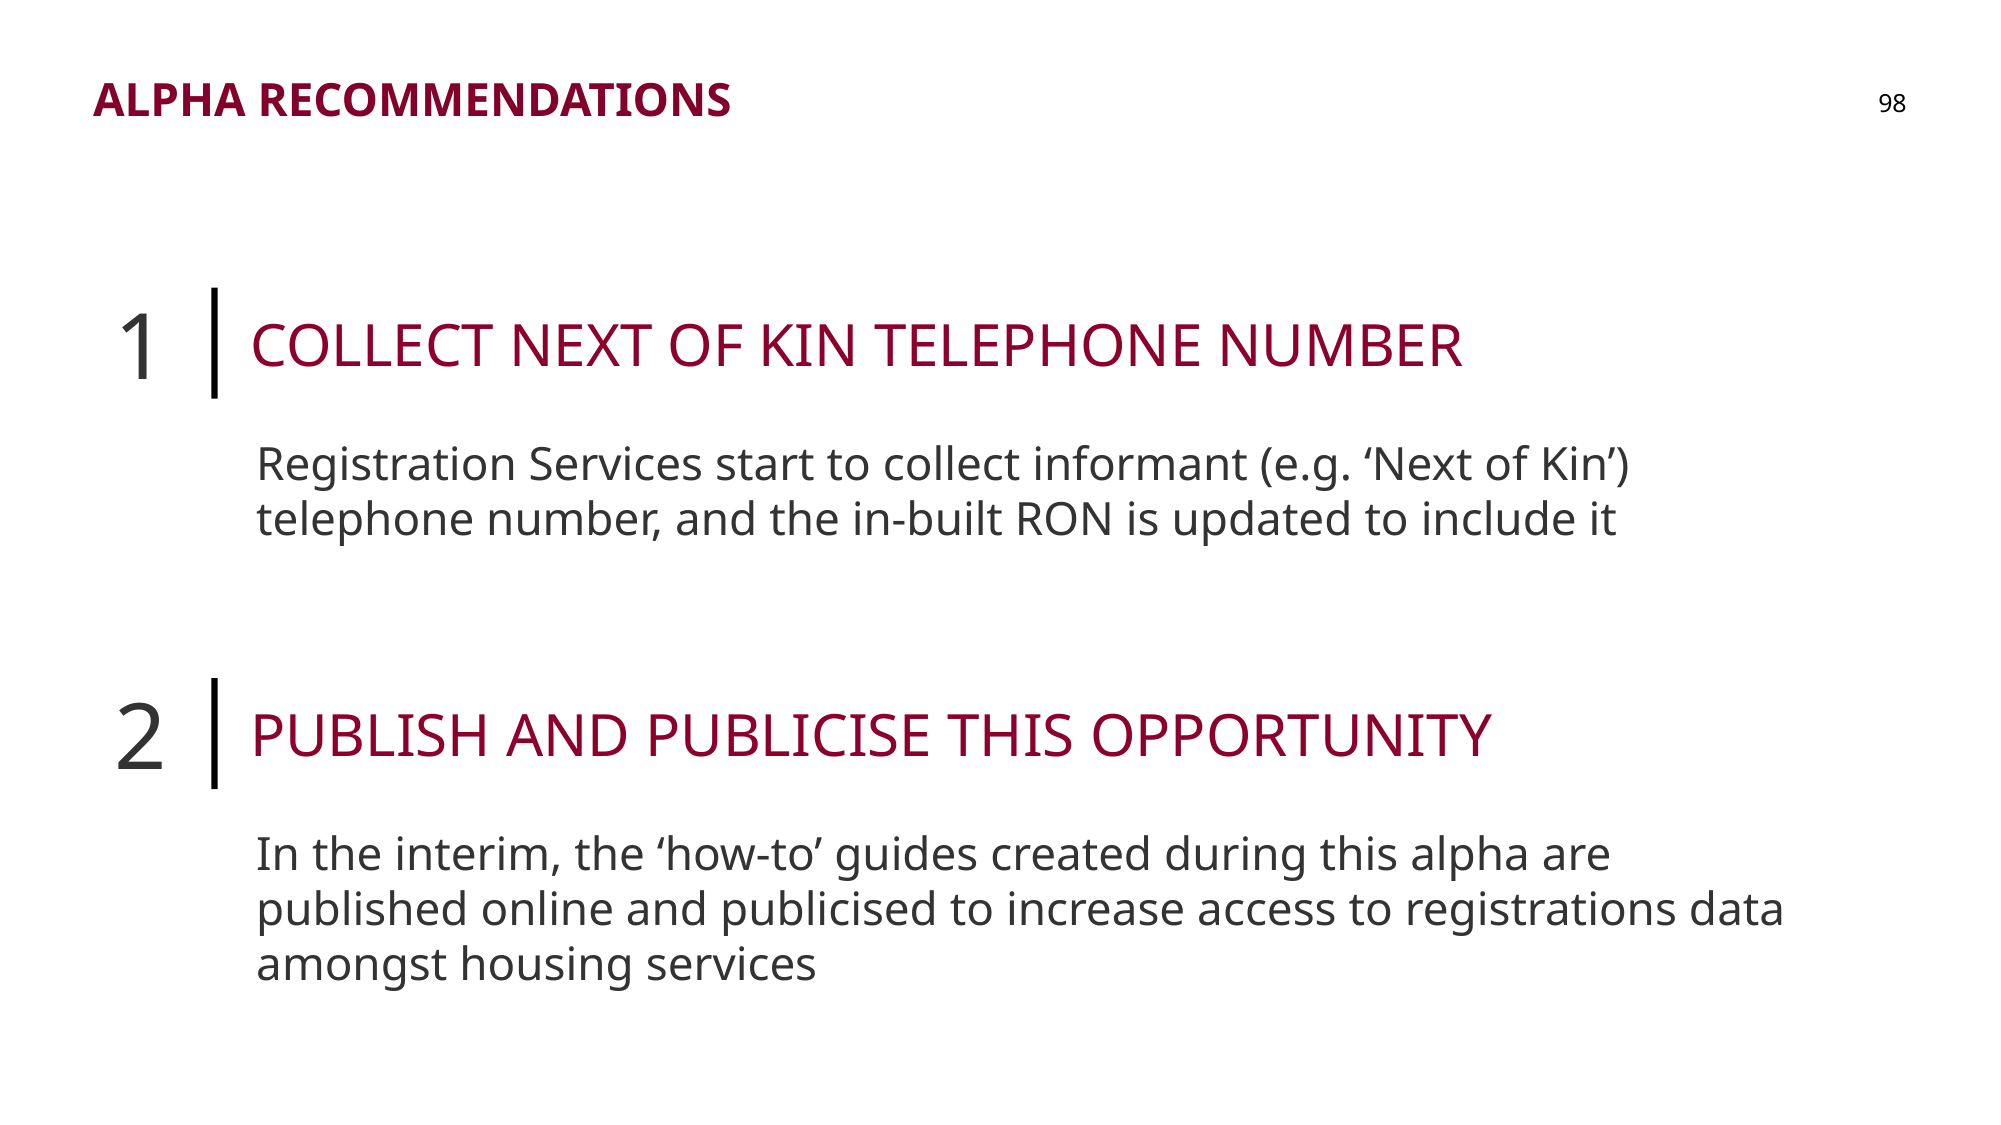

# ALPHA RECOMMENDATIONS
1
COLLECT NEXT OF KIN TELEPHONE NUMBER
Registration Services start to collect informant (e.g. ‘Next of Kin’) telephone number, and the in-built RON is updated to include it
2
PUBLISH AND PUBLICISE THIS OPPORTUNITY
In the interim, the ‘how-to’ guides created during this alpha are published online and publicised to increase access to registrations data amongst housing services